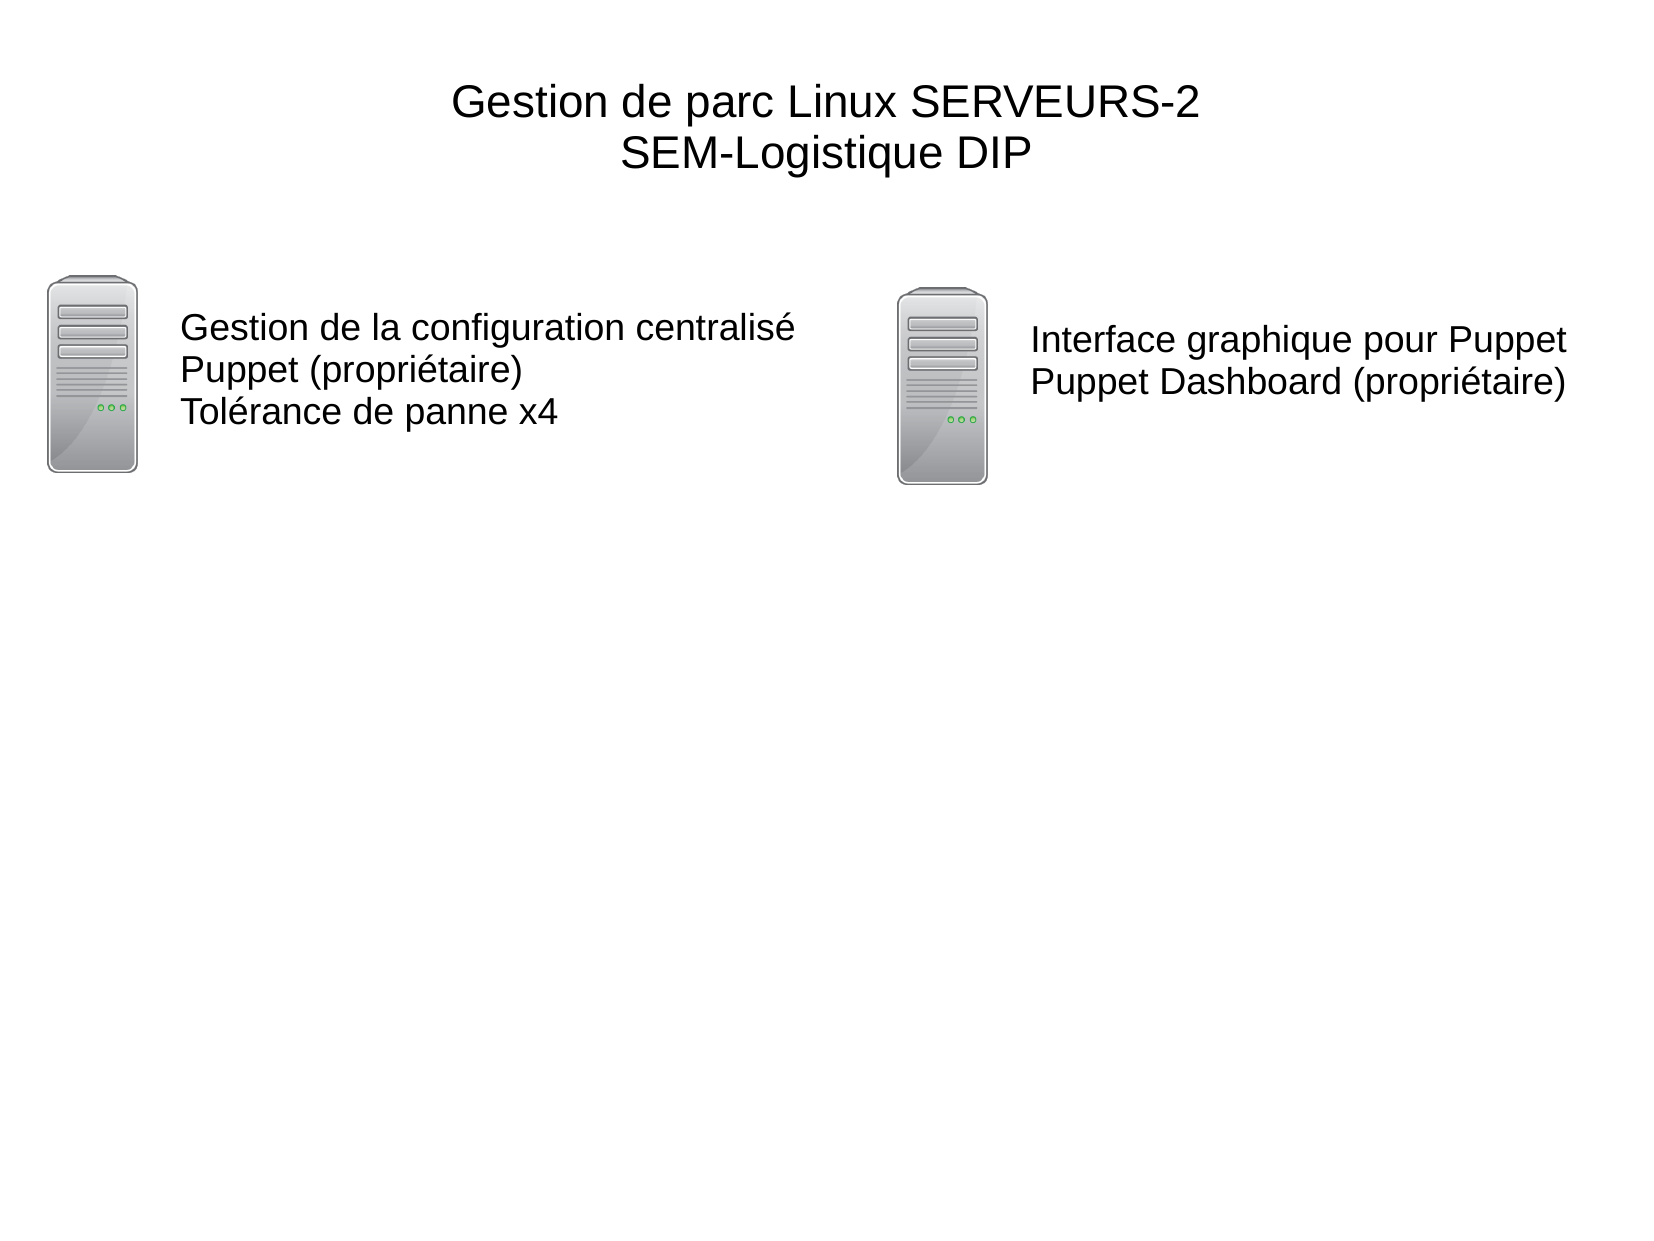

# Gestion de parc Linux SERVEURS-2 SEM-Logistique DIP
Gestion de la configuration centralisé
Puppet (propriétaire)
Tolérance de panne x4
Interface graphique pour Puppet
Puppet Dashboard (propriétaire)